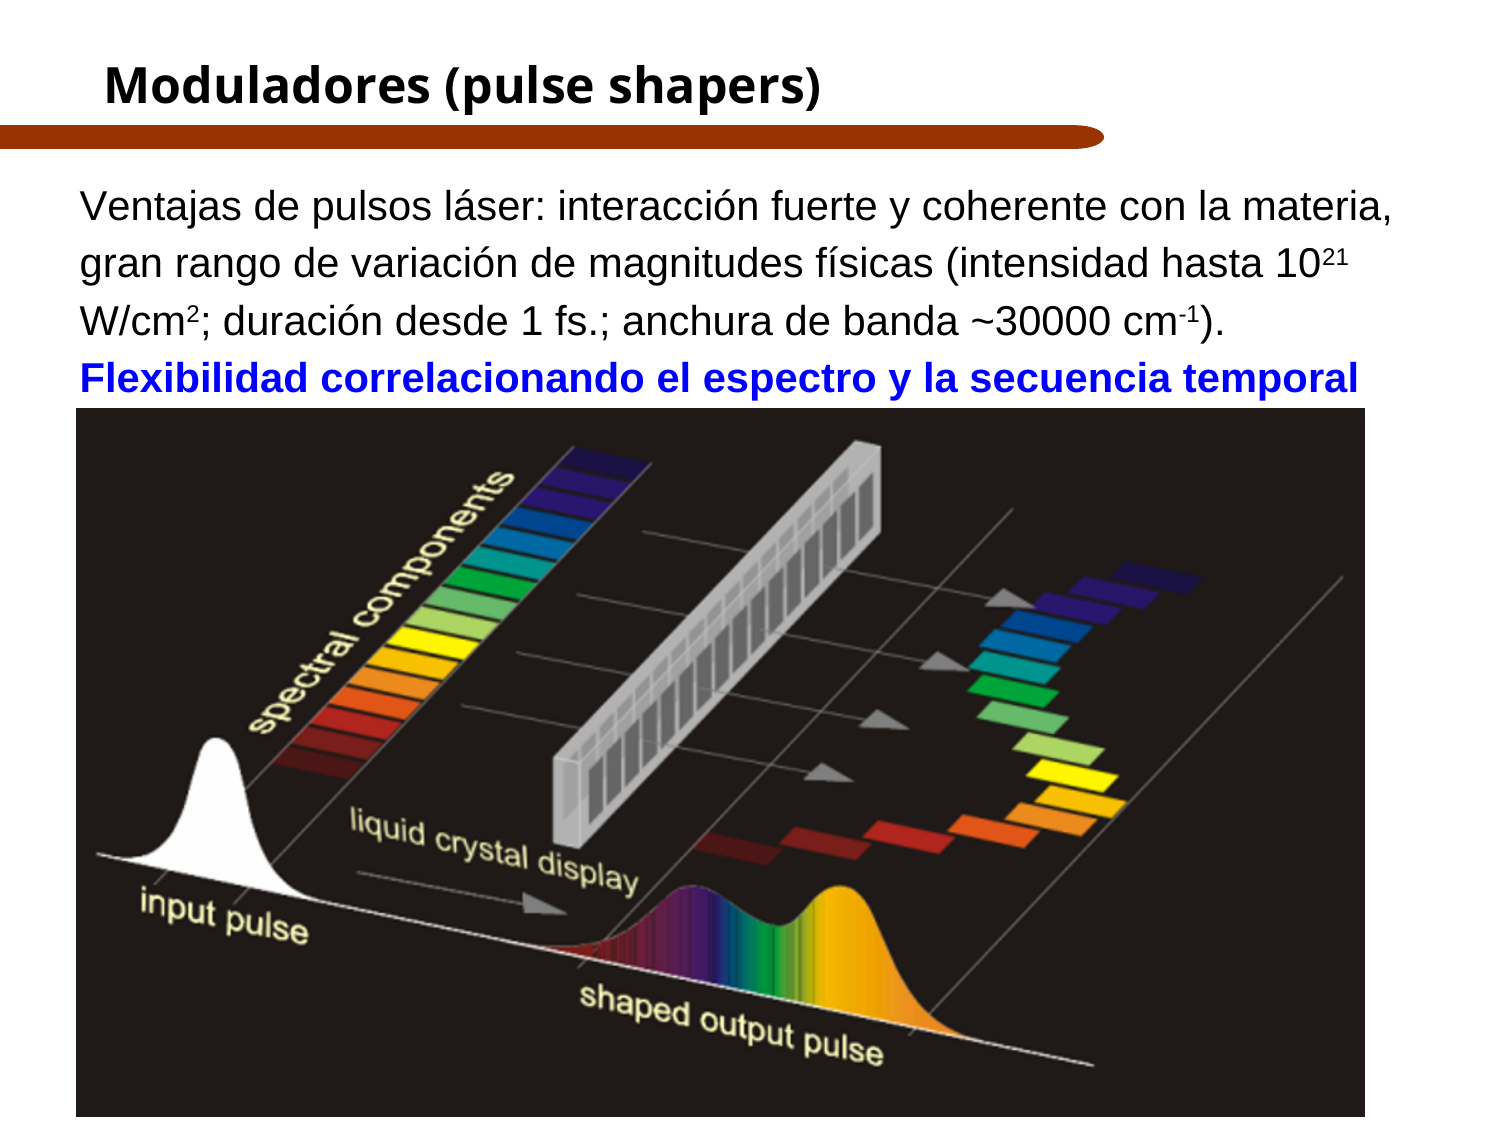

# Moduladores (pulse shapers)
Ventajas de pulsos láser: interacción fuerte y coherente con la materia, gran rango de variación de magnitudes físicas (intensidad hasta 1021 W/cm2; duración desde 1 fs.; anchura de banda ~30000 cm-1).
Flexibilidad correlacionando el espectro y la secuencia temporal
Anti-transform:
	Ef()→Ef(t)
Fourier transform Ei(t)→Ei()
Modulation: Ef()→ Ei()M()
128 Modulator pixels serve as optimization parameters